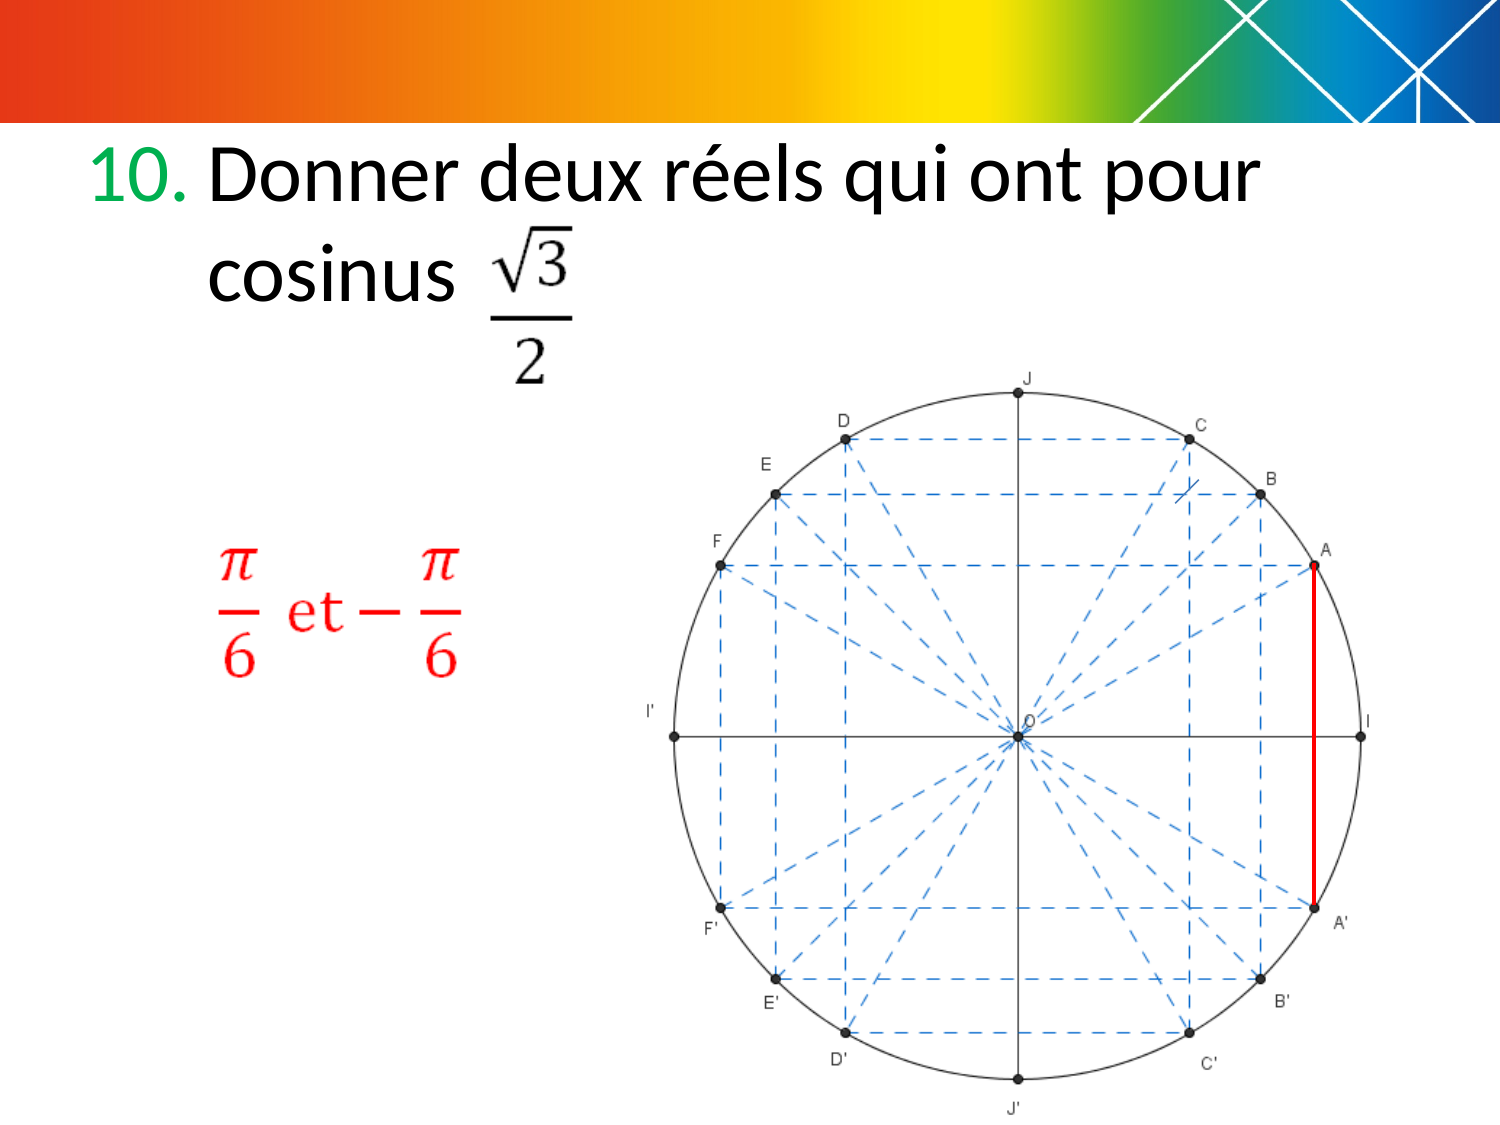

# Donner deux réels qui ont pour cosinus .